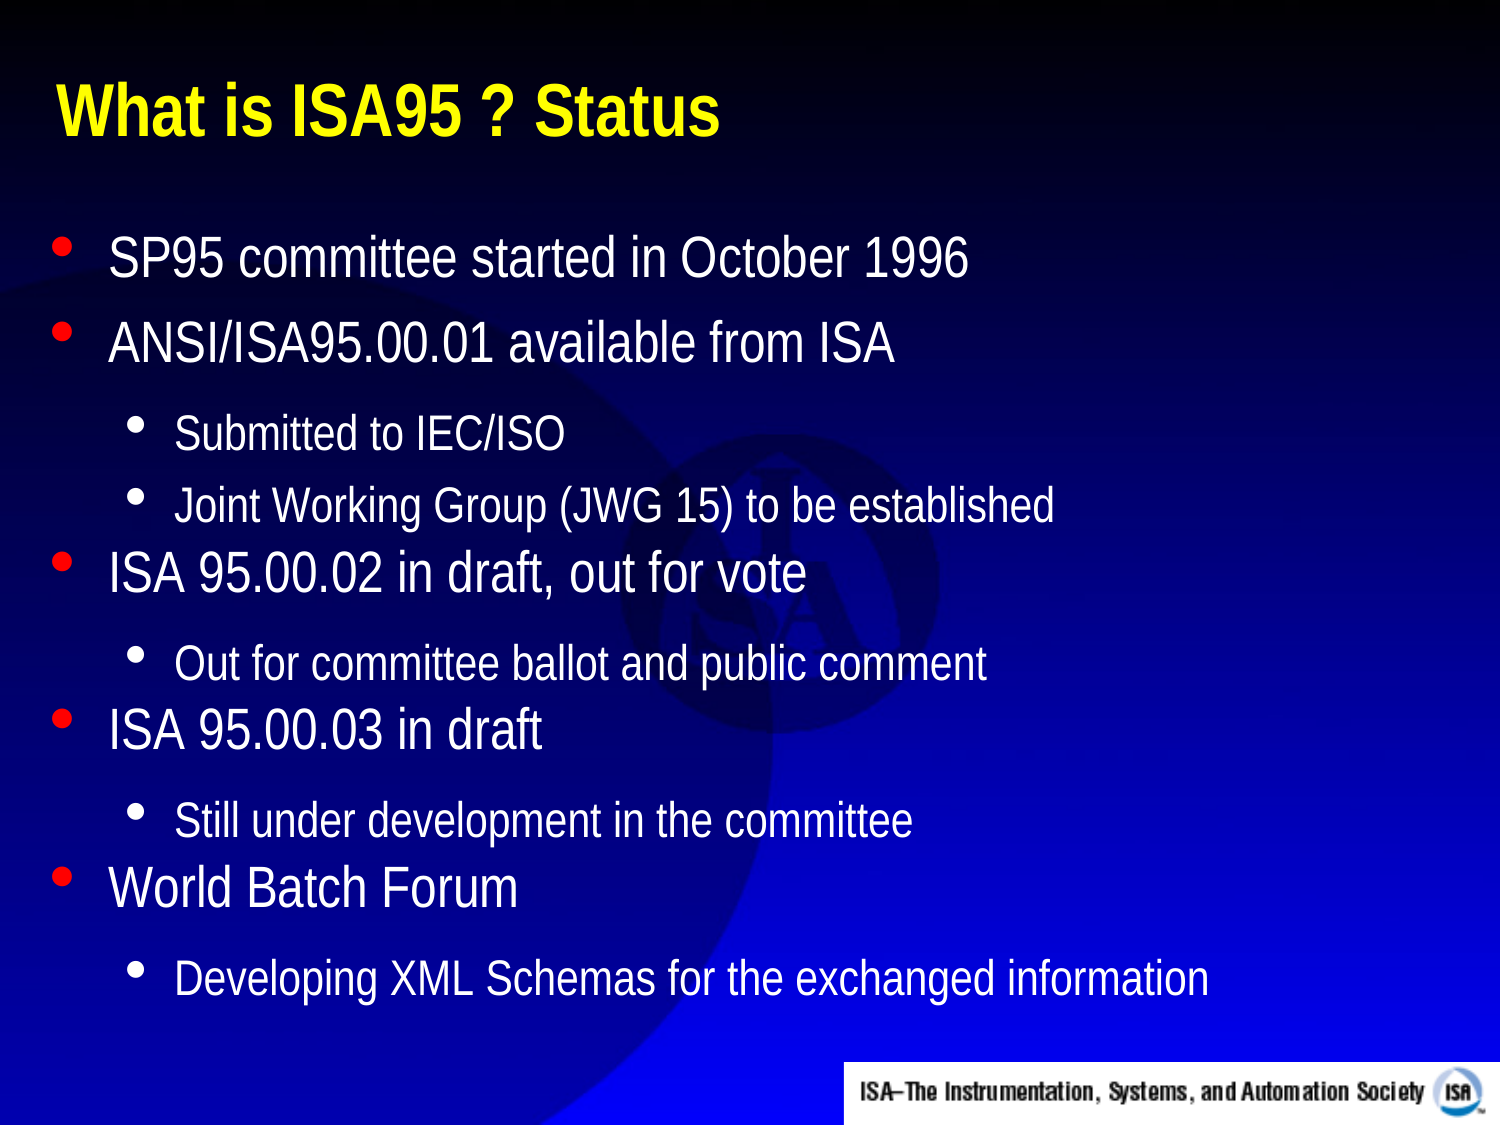

# What is ISA95 ? Status
SP95 committee started in October 1996
ANSI/ISA95.00.01 available from ISA
Submitted to IEC/ISO
Joint Working Group (JWG 15) to be established
ISA 95.00.02 in draft, out for vote
Out for committee ballot and public comment
ISA 95.00.03 in draft
Still under development in the committee
World Batch Forum
Developing XML Schemas for the exchanged information